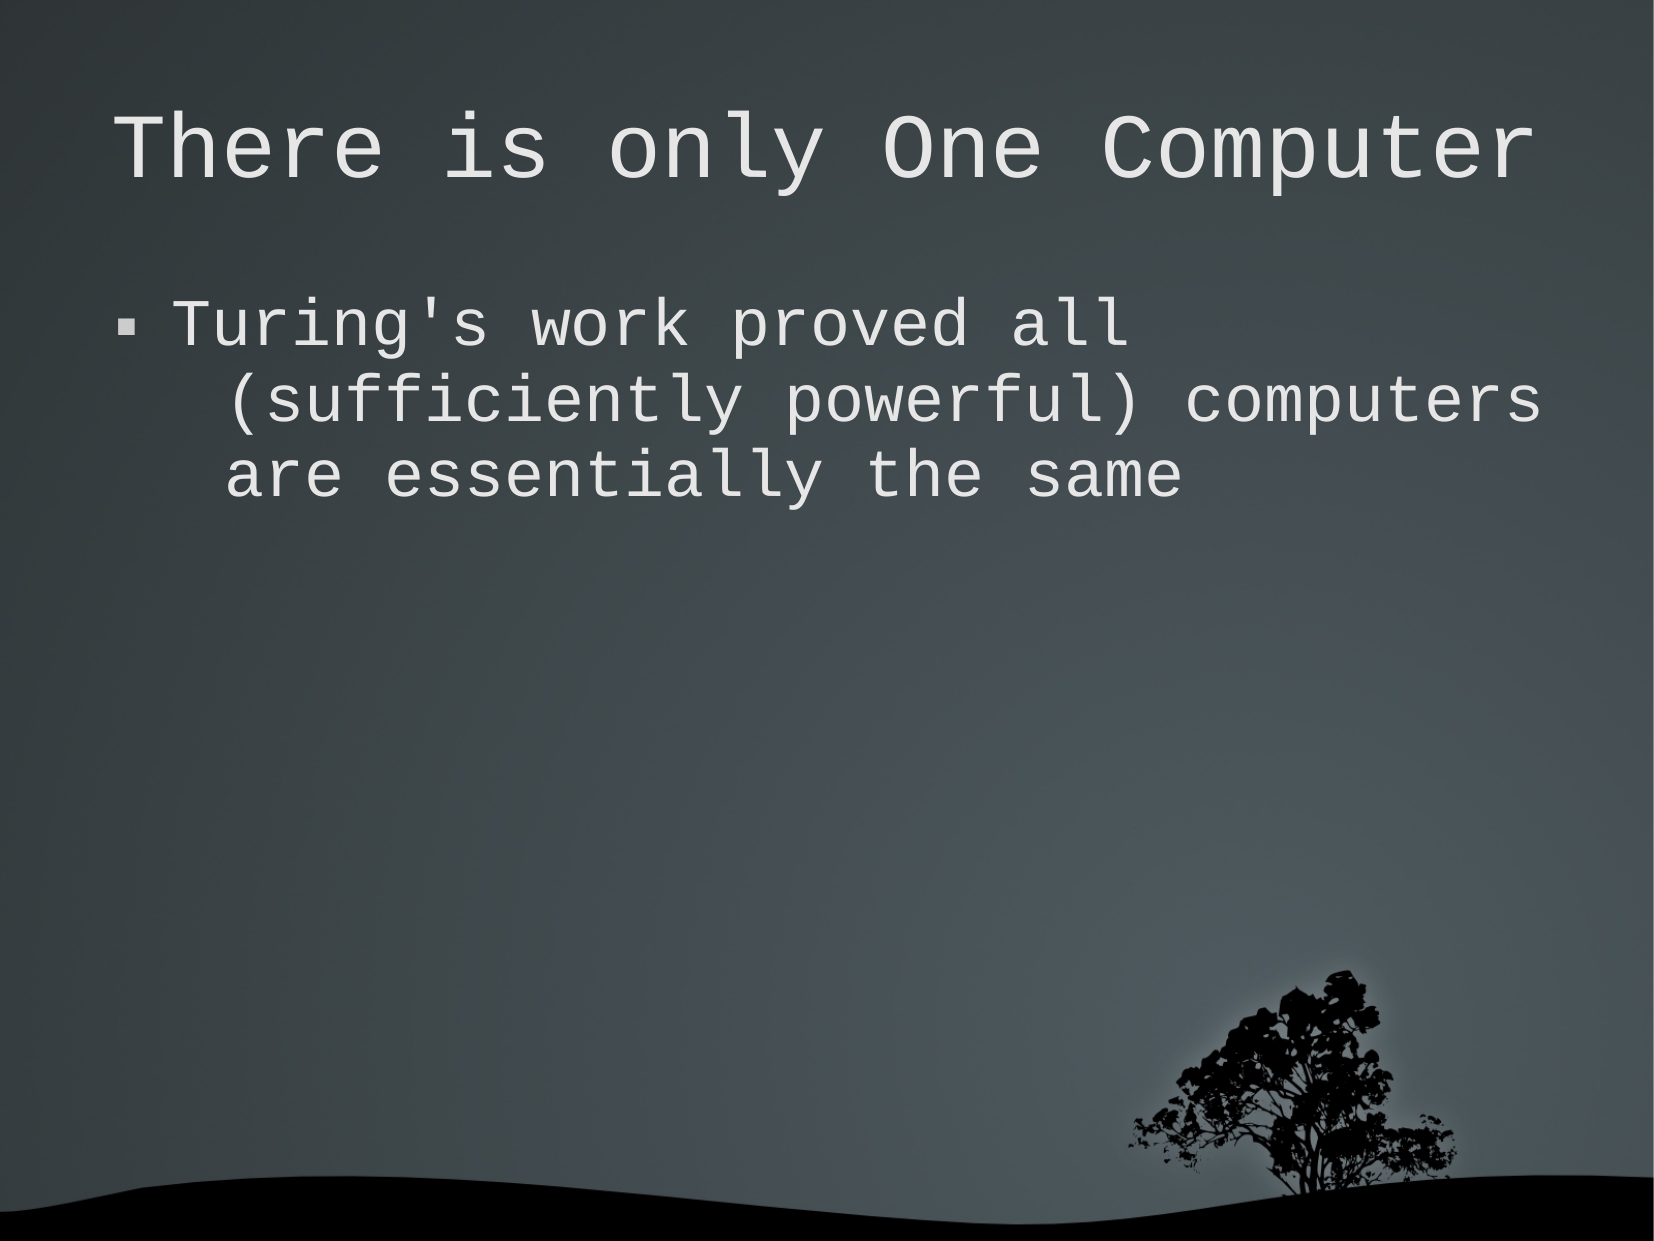

# There is only One Computer
Turing's work proved all (sufficiently powerful) computers are essentially the same